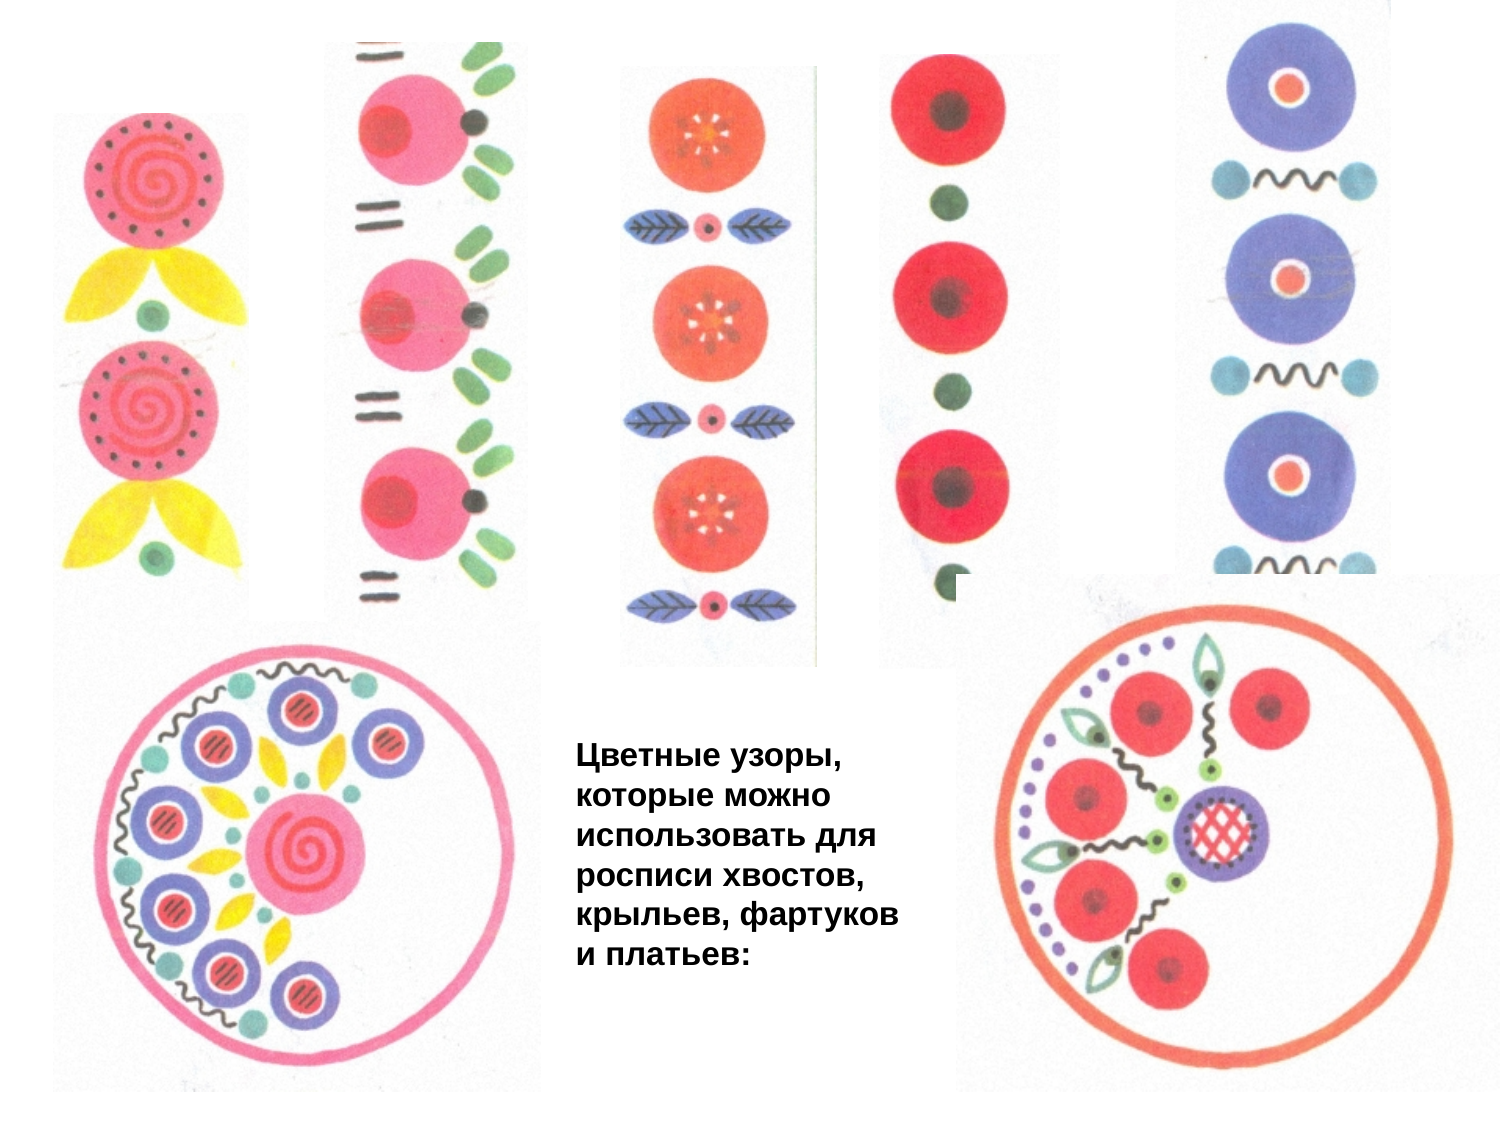

Цветные узоры, которые можно использовать для росписи хвостов, крыльев, фартуков и платьев: